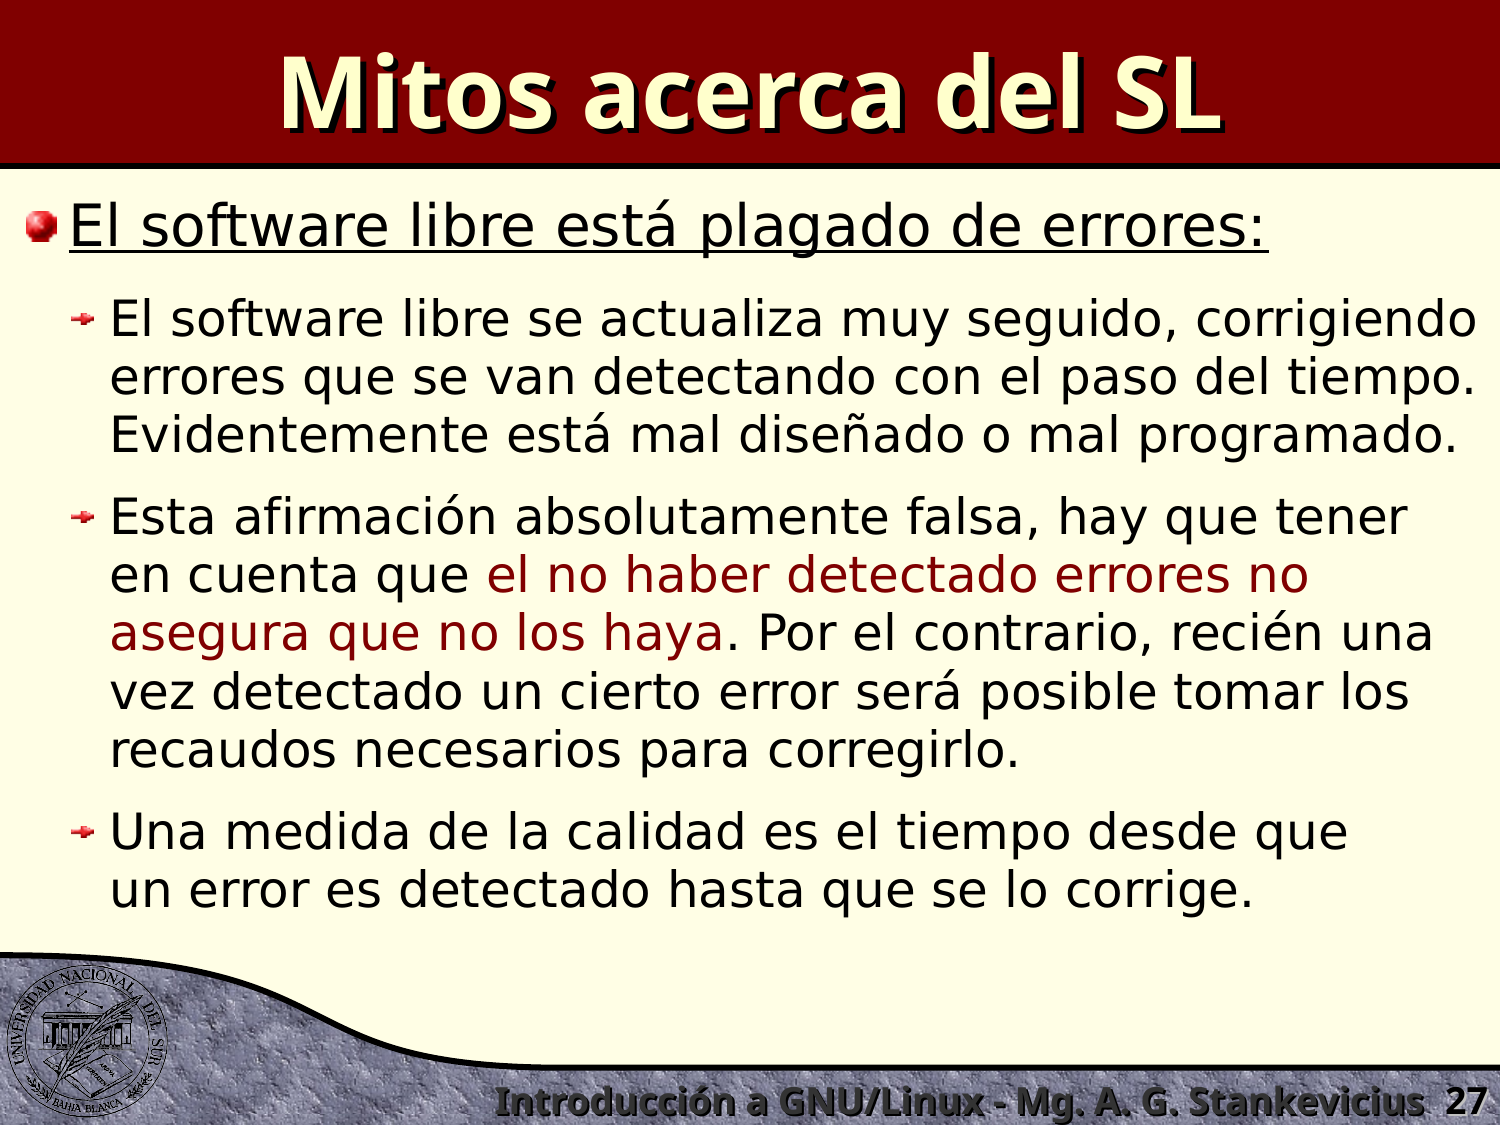

# Mitos acerca del SL
El software libre está plagado de errores:
El software libre se actualiza muy seguido, corrigiendo errores que se van detectando con el paso del tiempo. Evidentemente está mal diseñado o mal programado.
Esta afirmación absolutamente falsa, hay que tener en cuenta que el no haber detectado errores no asegura que no los haya. Por el contrario, recién una vez detectado un cierto error será posible tomar los recaudos necesarios para corregirlo.
Una medida de la calidad es el tiempo desde que
un error es detectado hasta que se lo corrige.
27